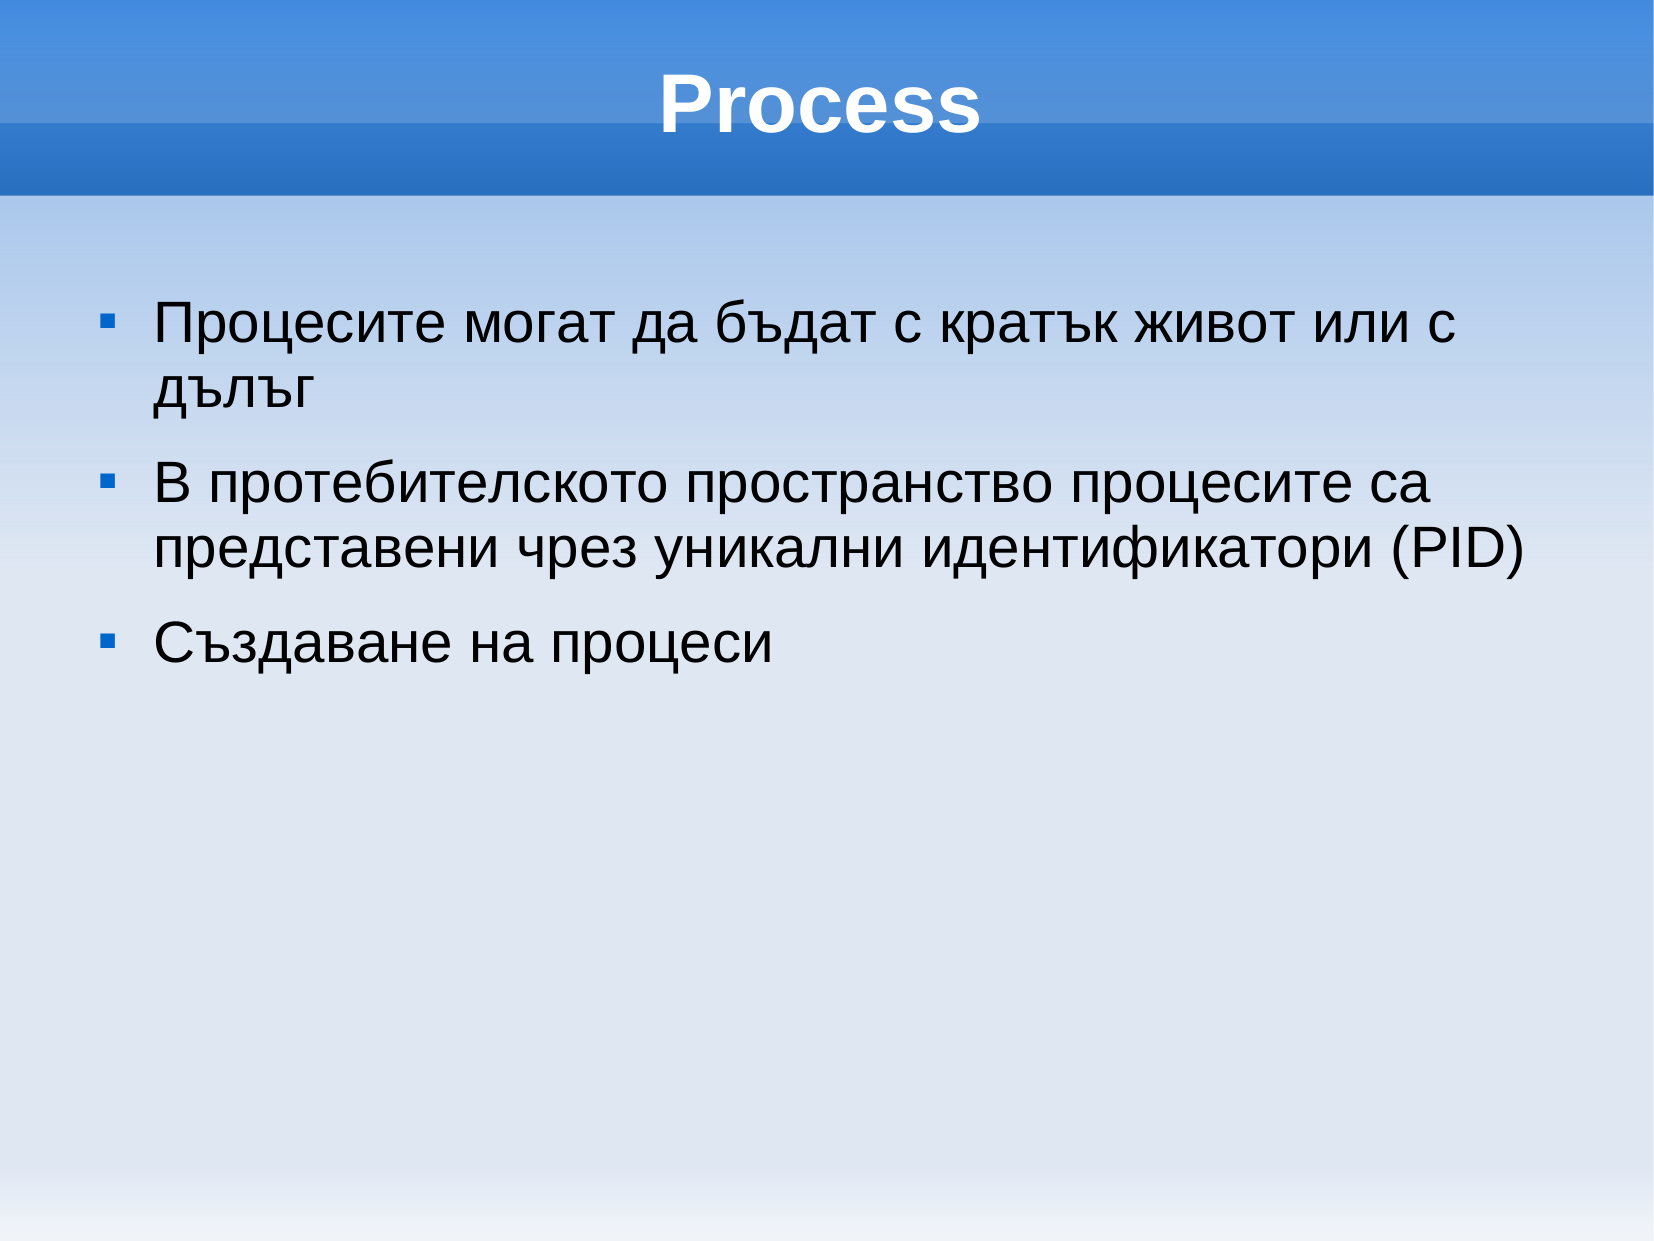

# Process
Процесите могат да бъдат с кратък живот или с дълъг
В протебителското пространство процесите са представени чрез уникални идентификатори (PID)
Създаване на процеси